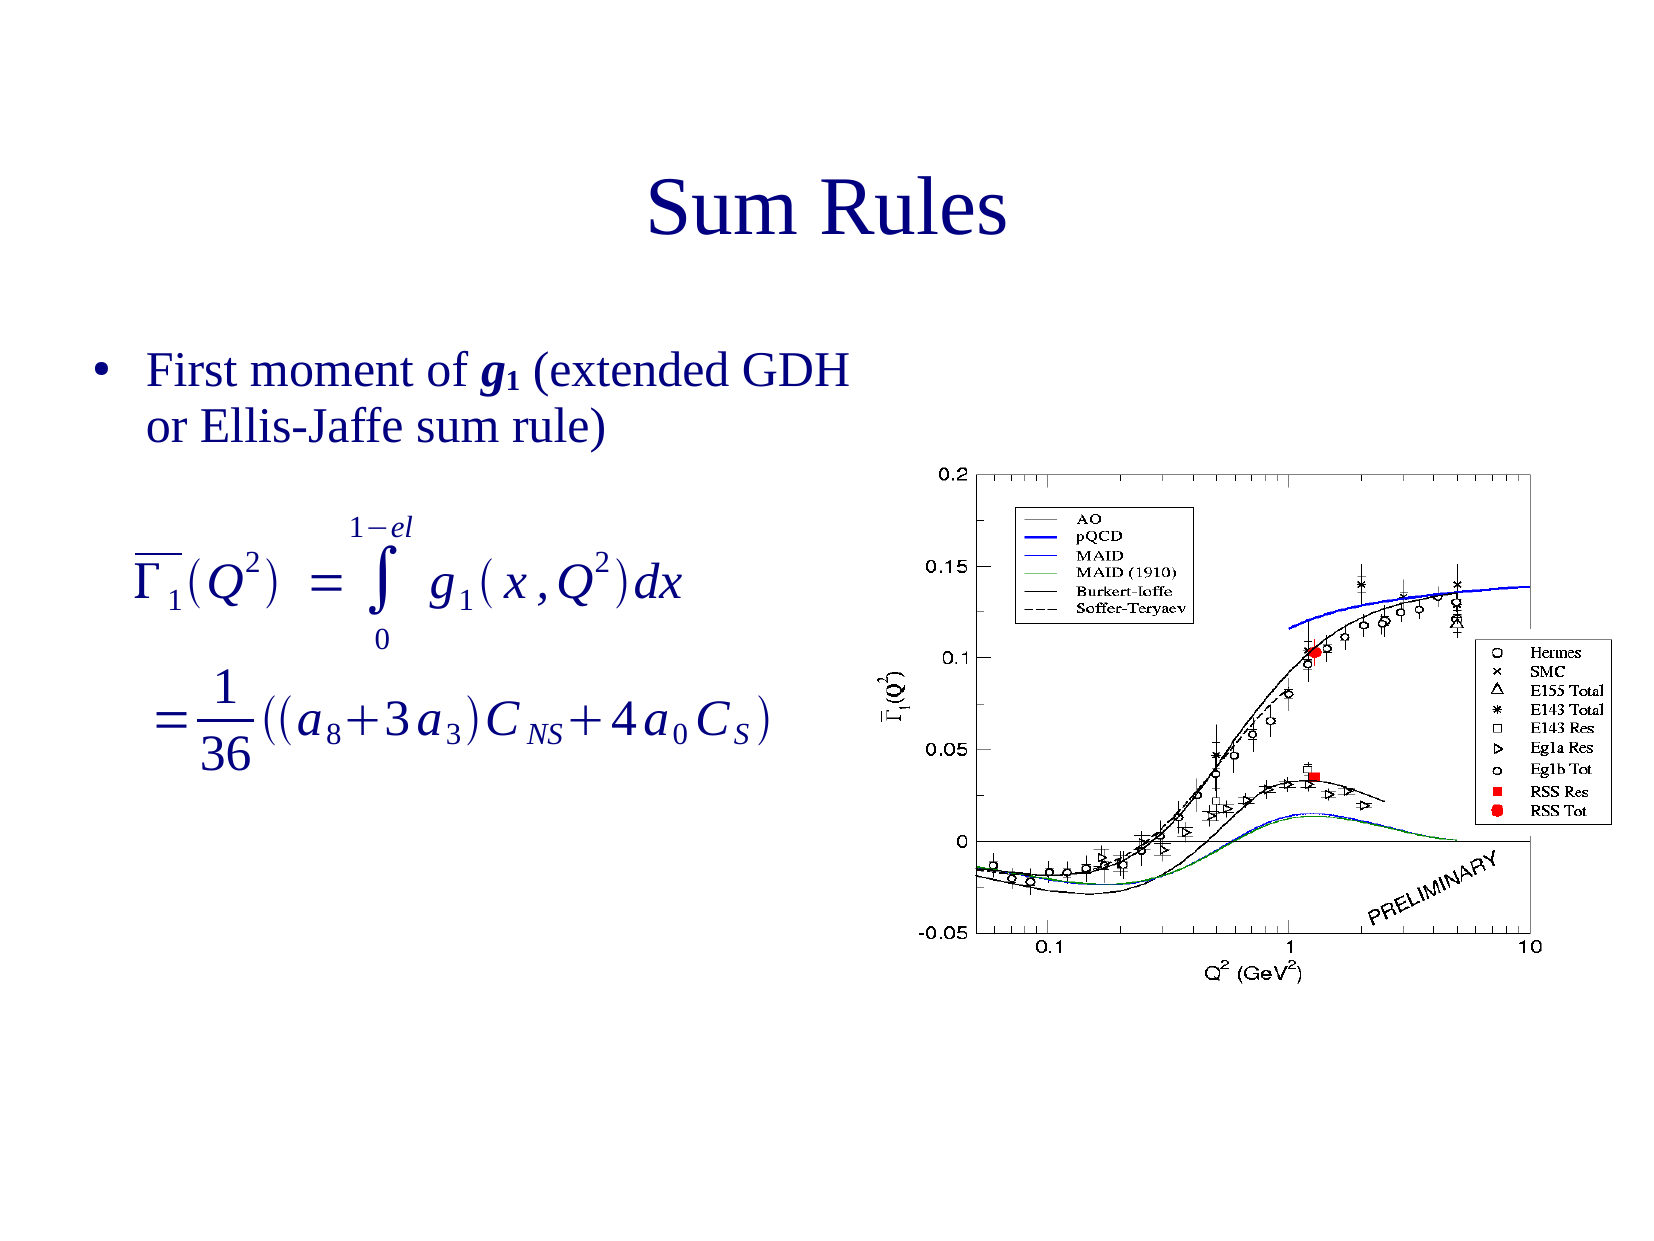

# Sum Rules
First moment of g1 (extended GDH or Ellis-Jaffe sum rule)